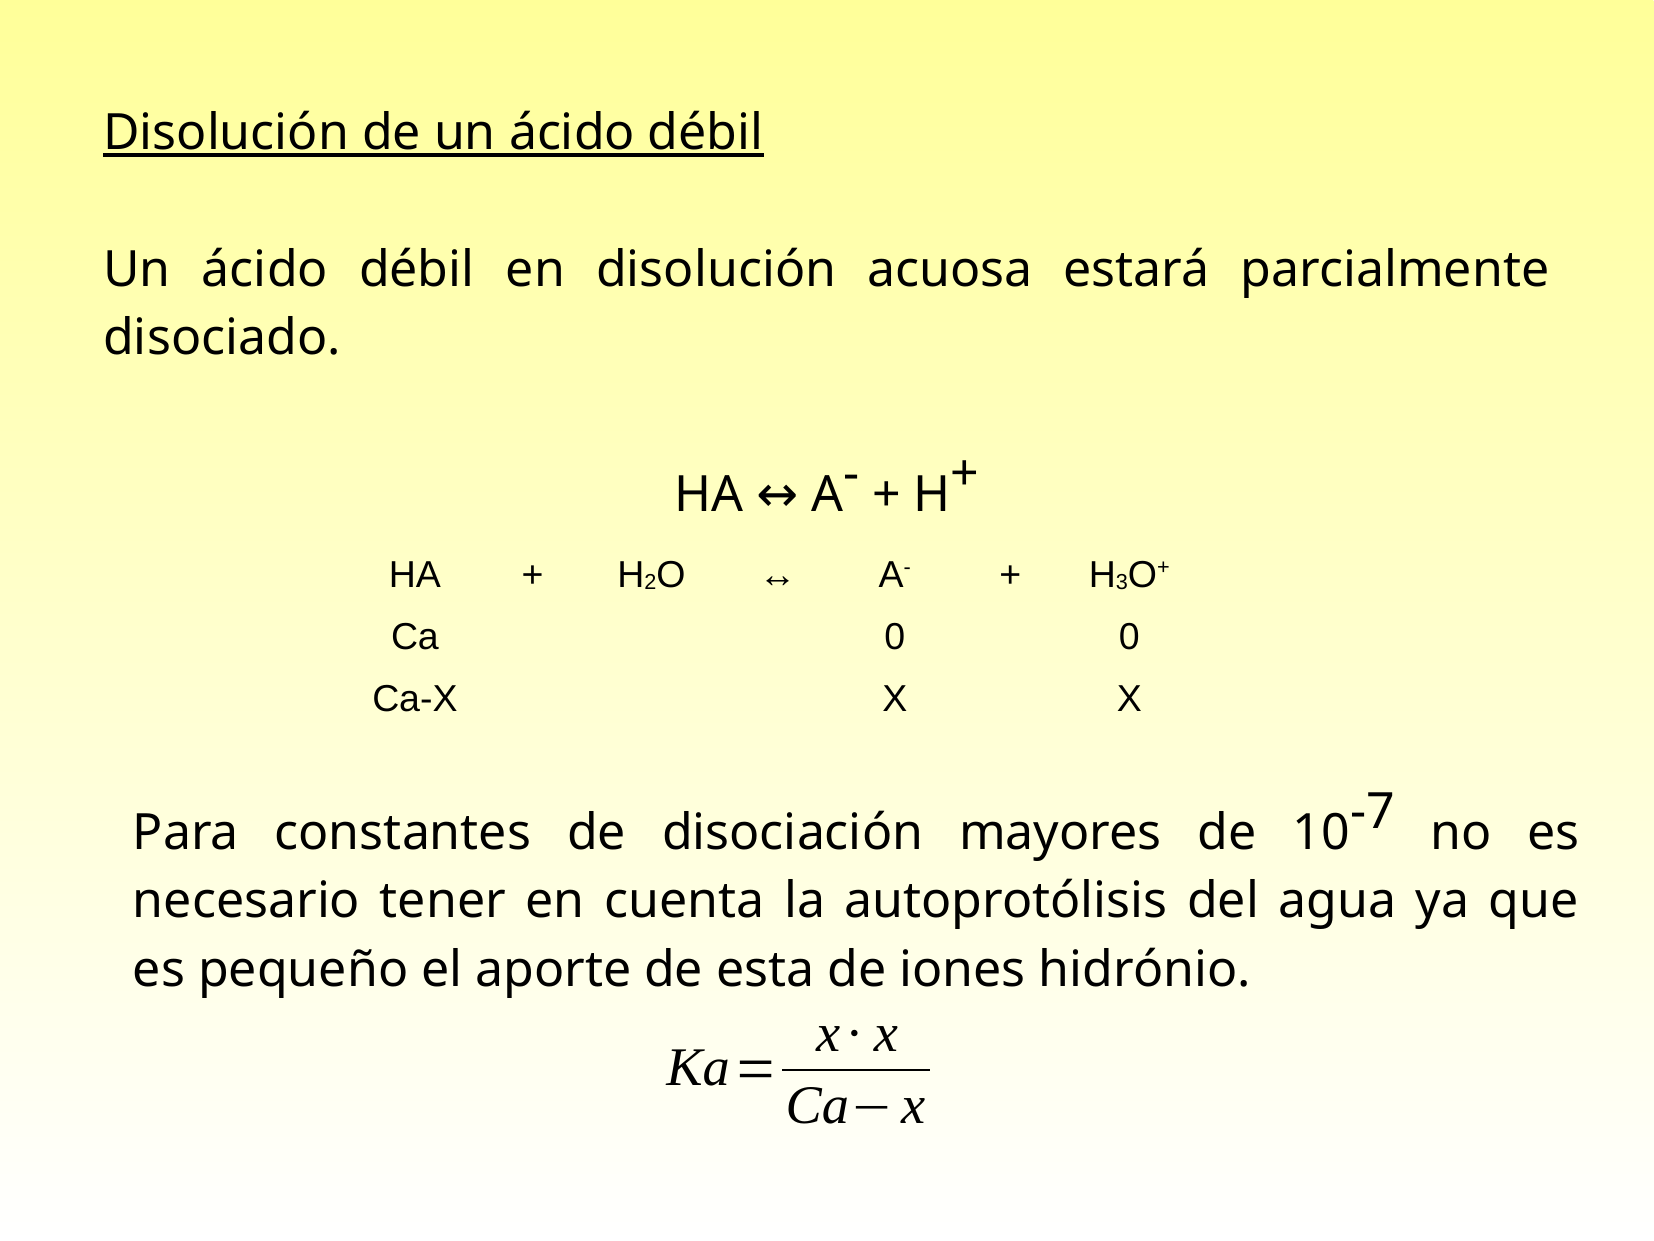

Disolución de un ácido débil
Un ácido débil en disolución acuosa estará parcialmente disociado.
HA ↔ A- + H+
| HA | + | H2O | ↔ | A- | + | H3O+ |
| --- | --- | --- | --- | --- | --- | --- |
| Ca | | | | 0 | | 0 |
| Ca-X | | | | X | | X |
Para constantes de disociación mayores de 10-7 no es necesario tener en cuenta la autoprotólisis del agua ya que es pequeño el aporte de esta de iones hidrónio.